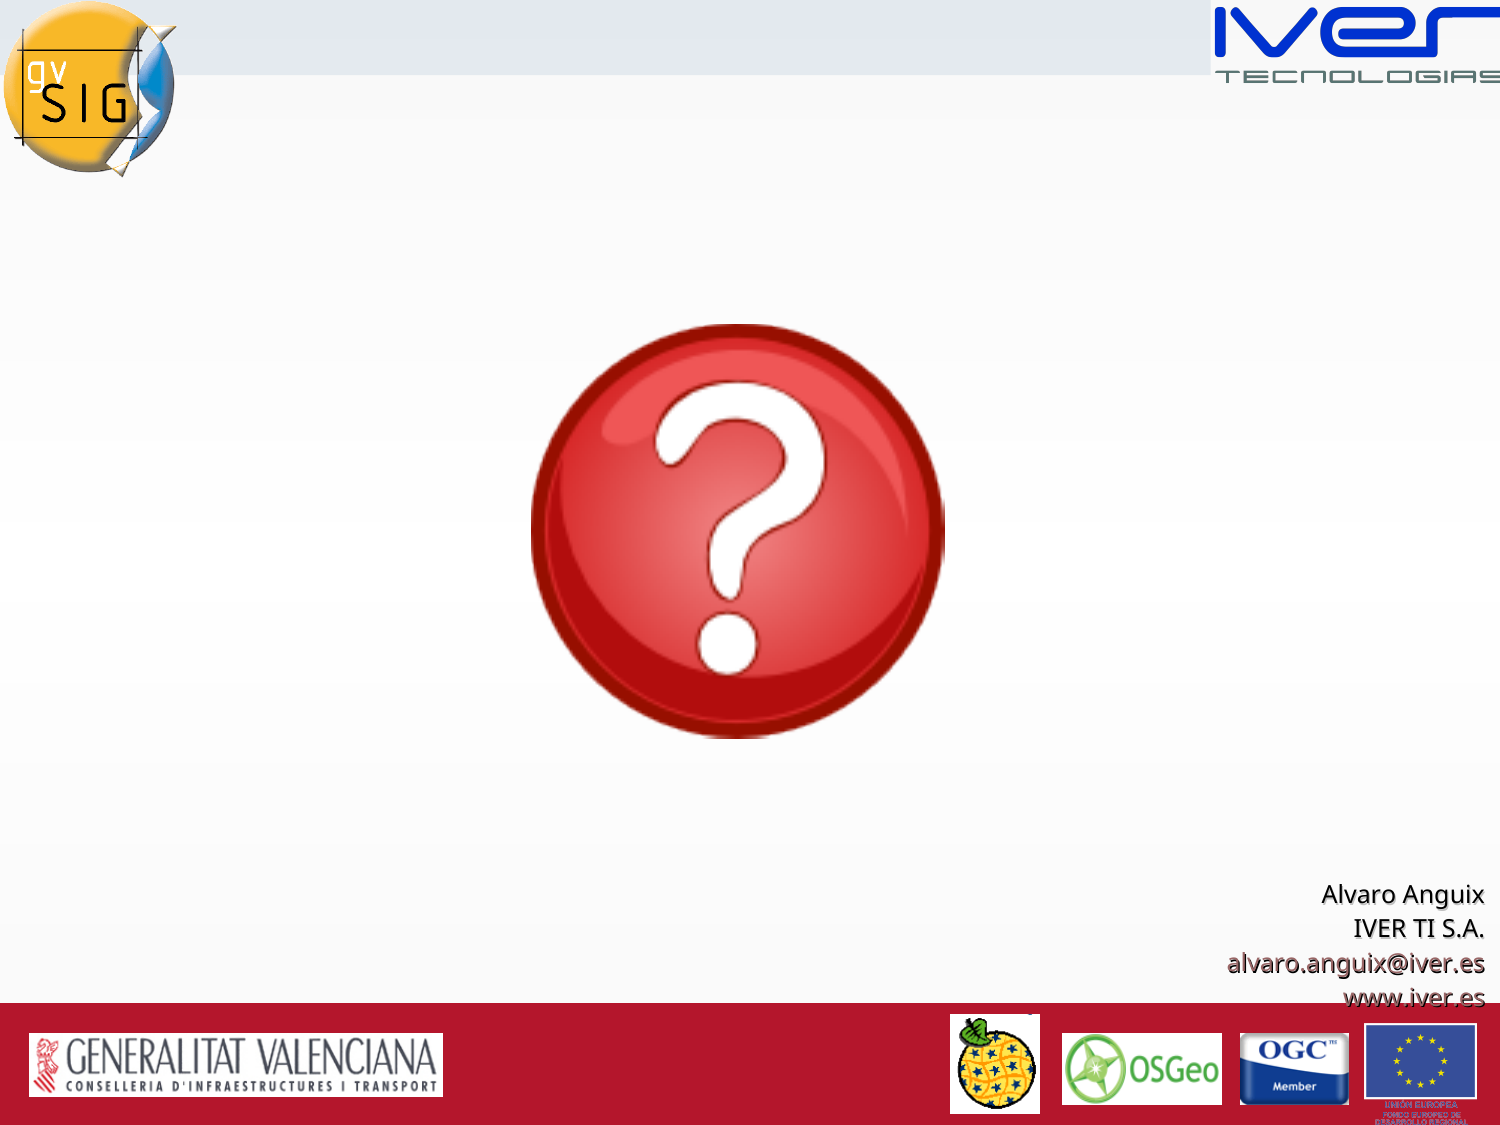

Alvaro Anguix
IVER TI S.A.
alvaro.anguix@iver.es
www.iver.es